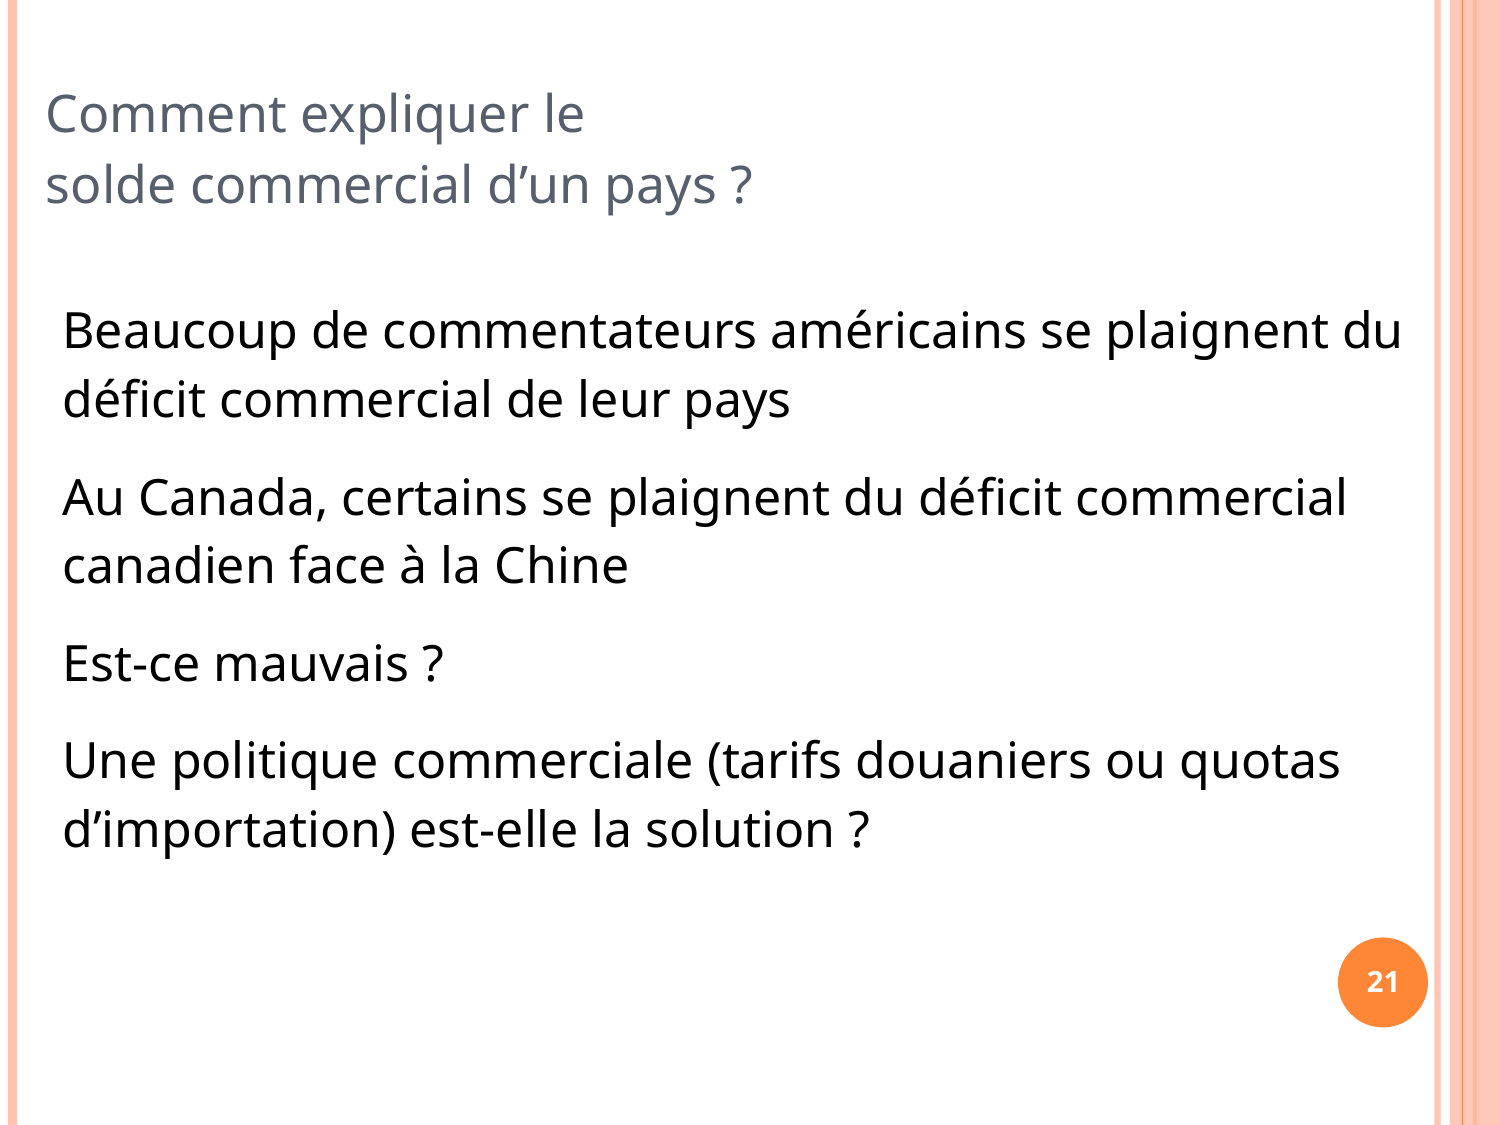

# Comment expliquer le solde commercial d’un pays ?
Beaucoup de commentateurs américains se plaignent du déficit commercial de leur pays
Au Canada, certains se plaignent du déficit commercial canadien face à la Chine
Est-ce mauvais ?
Une politique commerciale (tarifs douaniers ou quotas d’importation) est-elle la solution ?